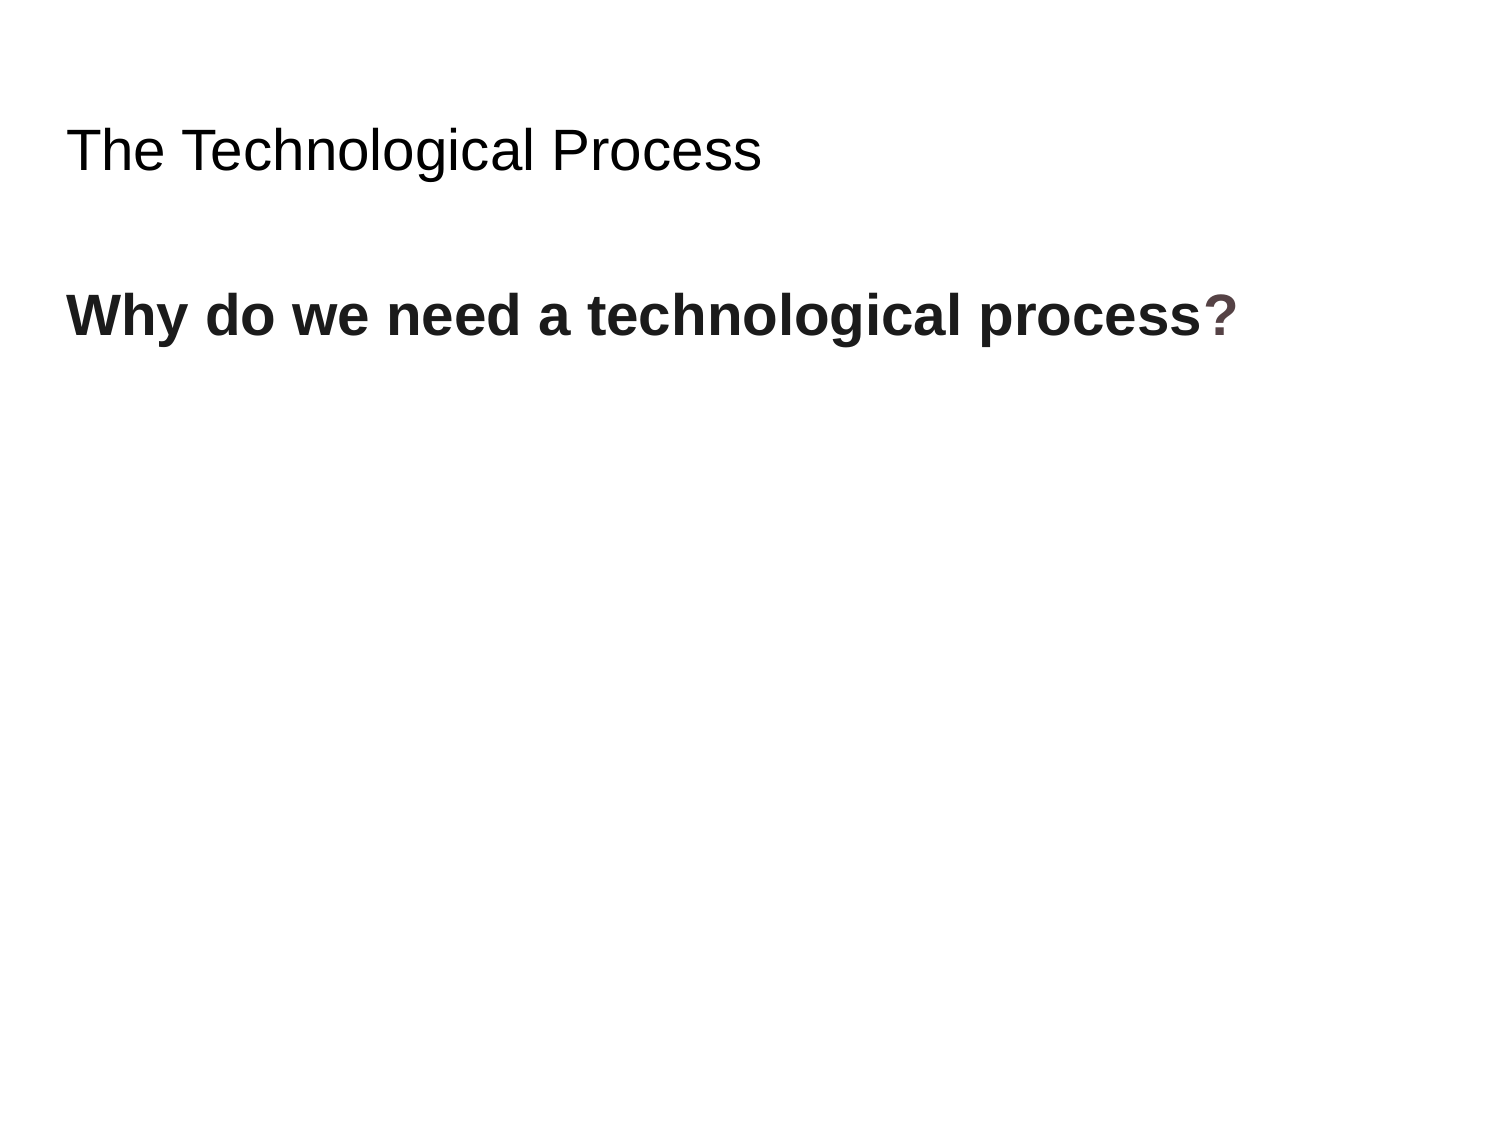

# The Technological Process
Why do we need a technological process?